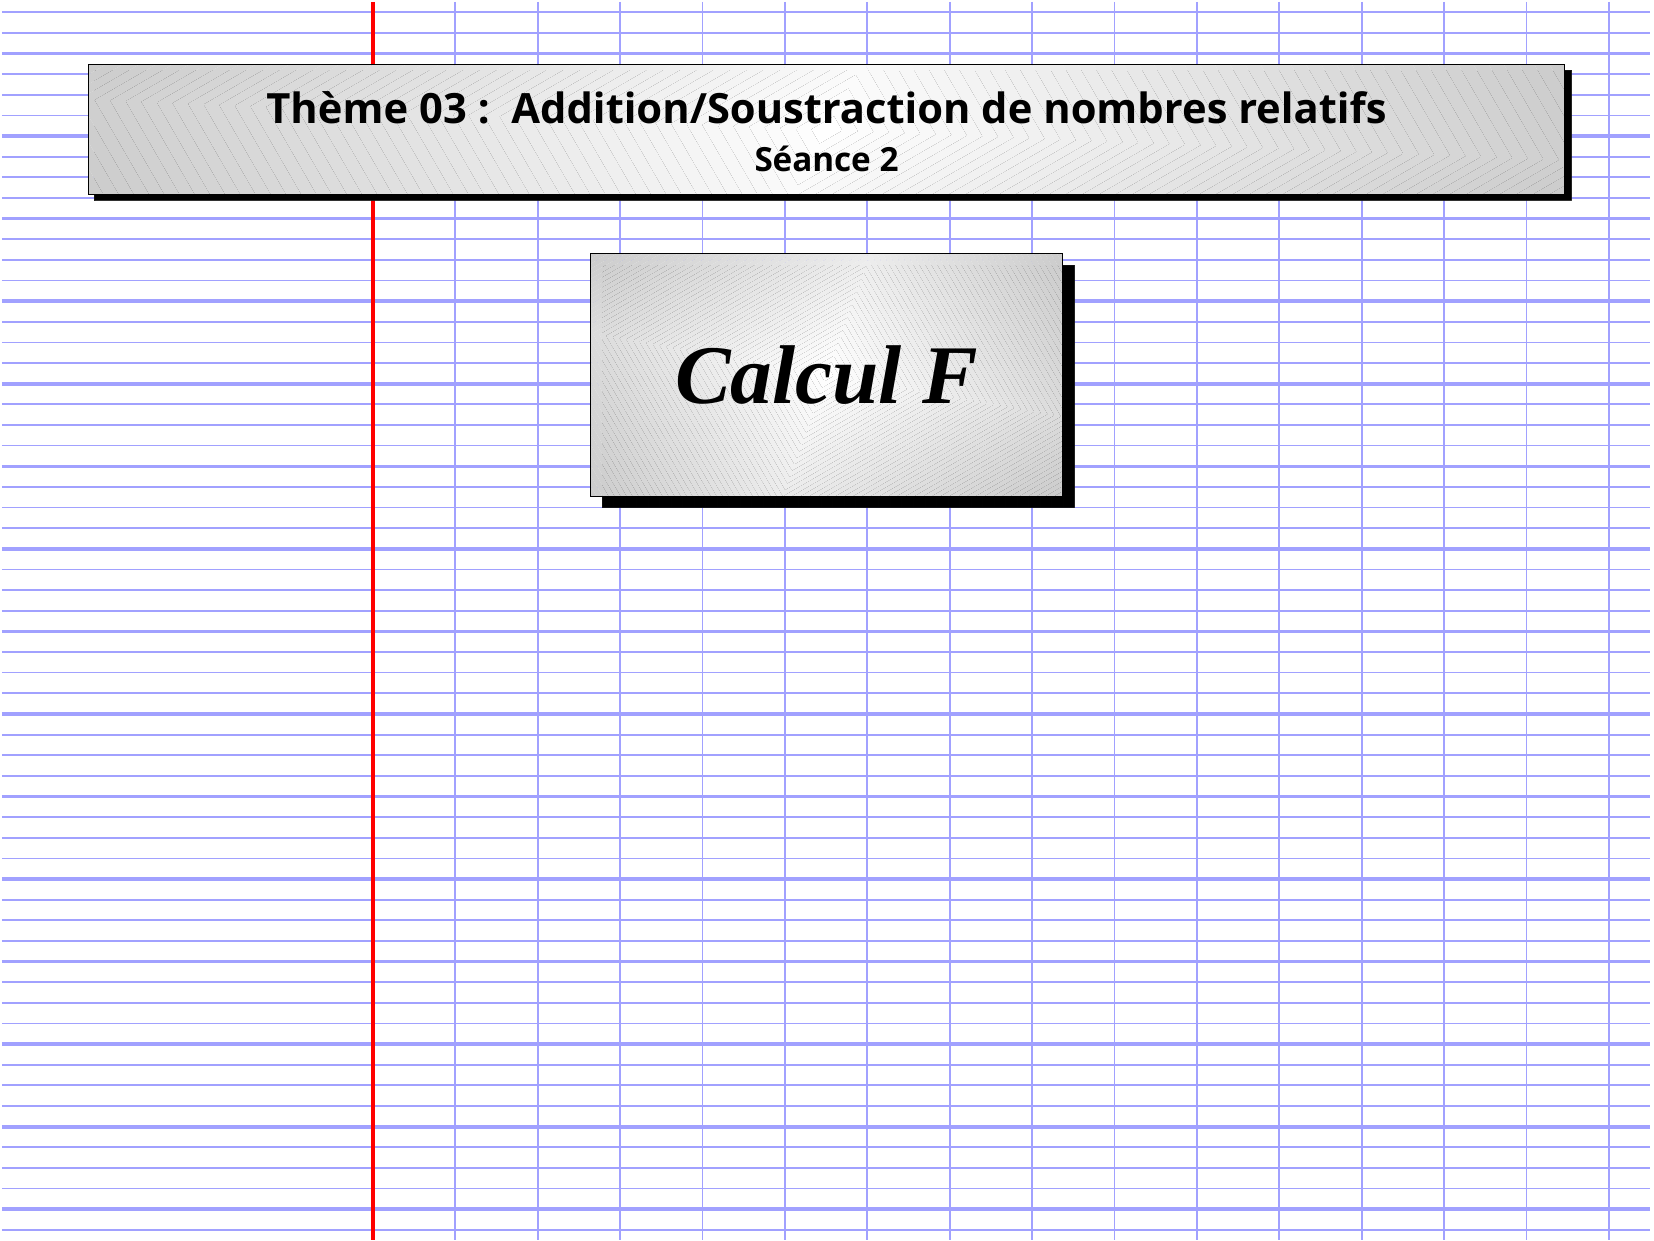

Thème 03 : Addition/Soustraction de nombres relatifs
Séance 2
Calcul F